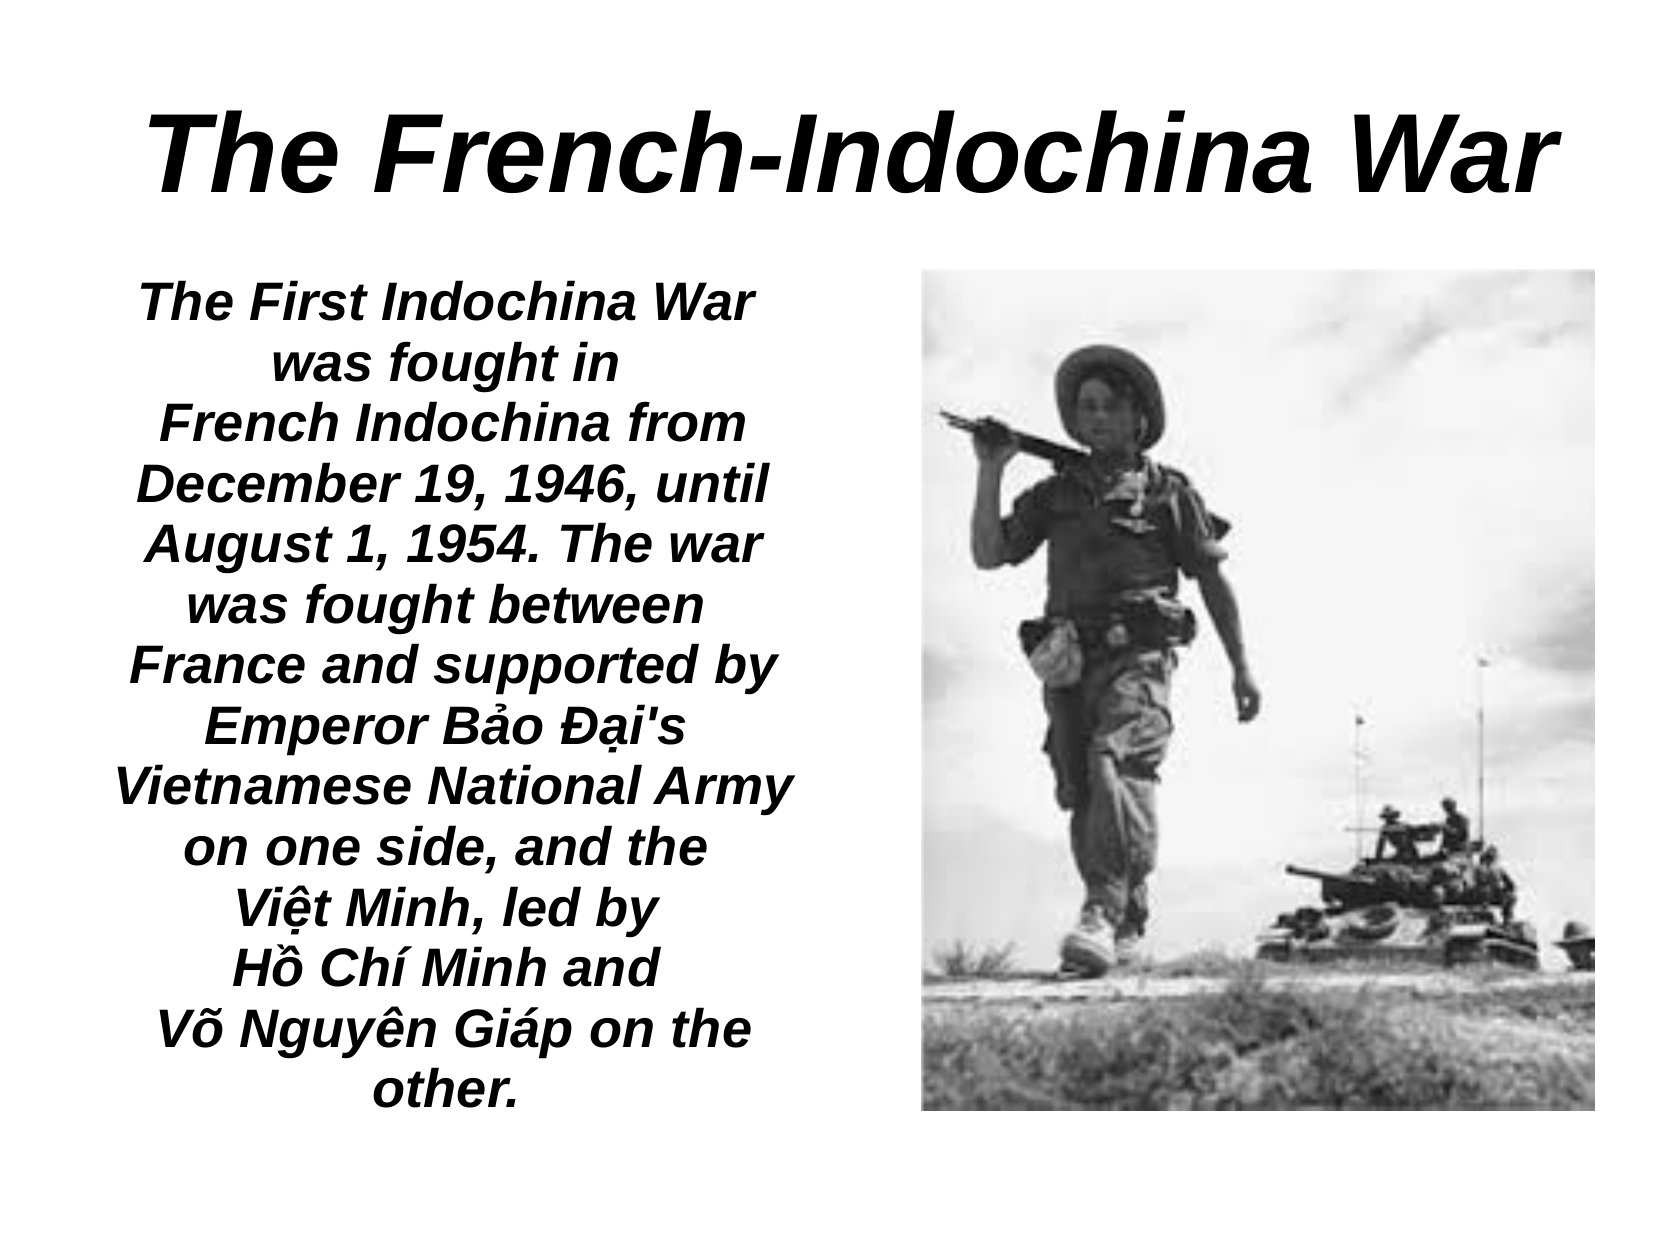

# The French-Indochina War
 The First Indochina War was fought in French Indochina from December 19, 1946, until August 1, 1954. The war was fought between France and supported by Emperor Bảo Đại's Vietnamese National Army on one side, and the Việt Minh, led by Hồ Chí Minh and Võ Nguyên Giáp on the other.
 Result : Viet Minh victory
Geneva Conference
Departure of the French from Indochina
Territorial : changes Provisional division of Vietnam